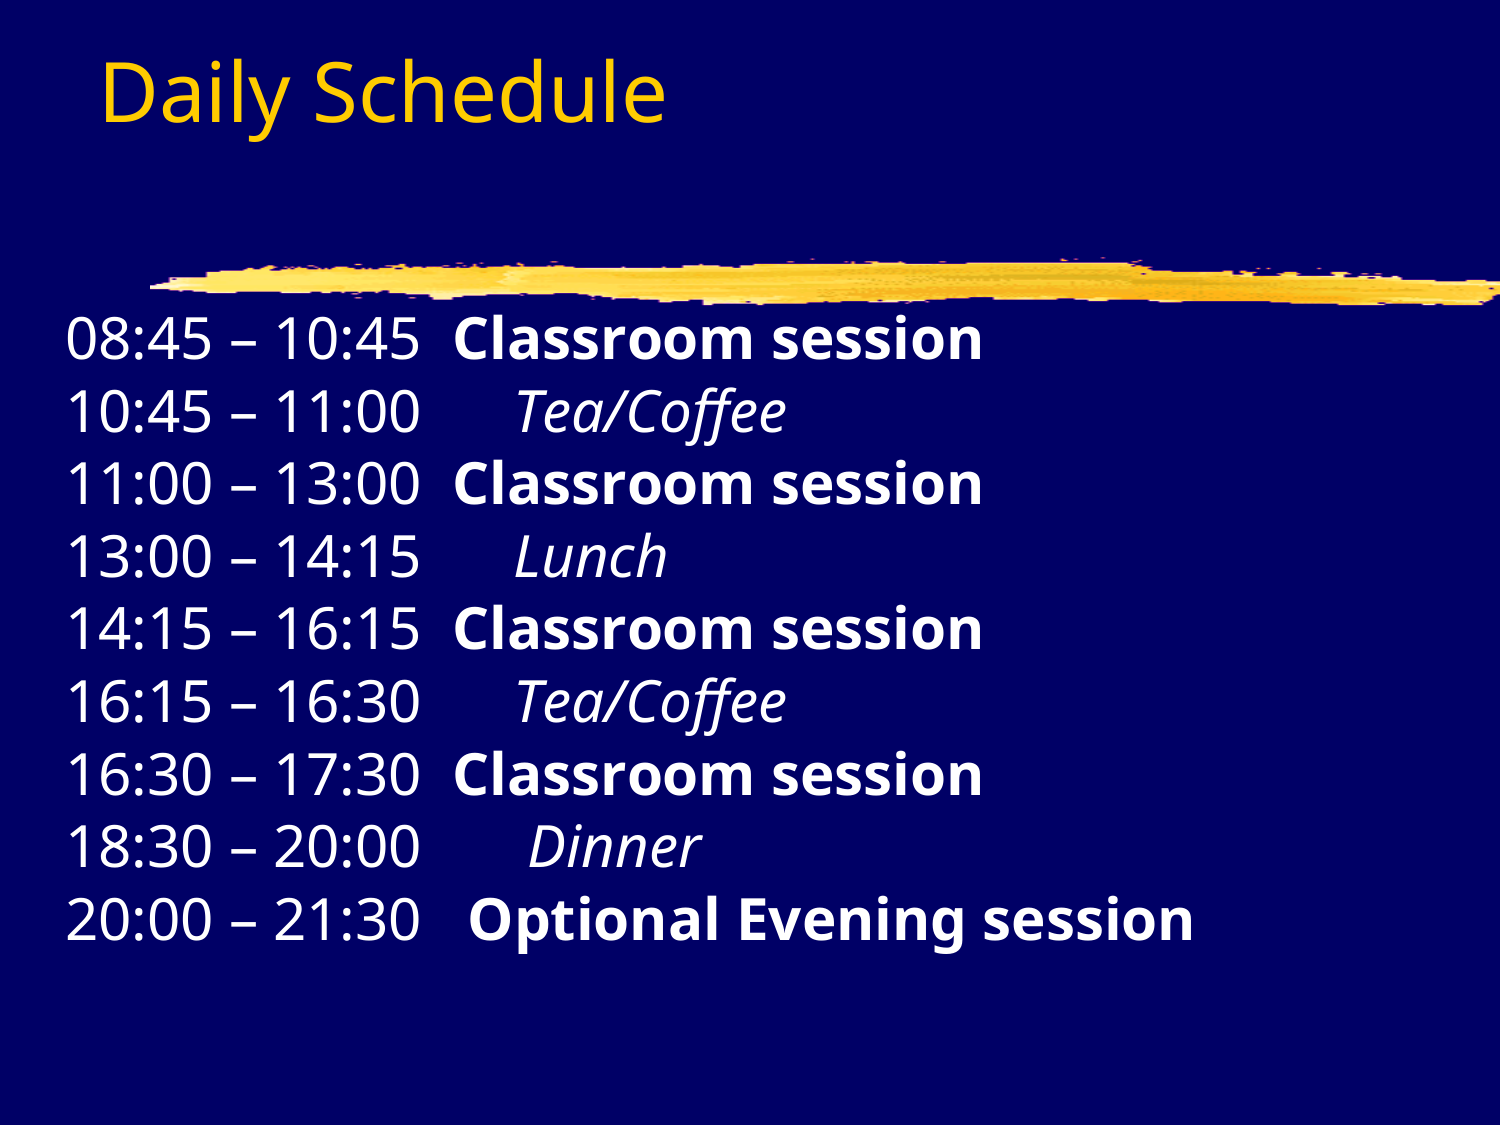

# Daily Schedule
08:45 – 10:45 Classroom session
10:45 – 11:00 Tea/Coffee
11:00 – 13:00 Classroom session
13:00 – 14:15 Lunch
14:15 – 16:15 Classroom session
16:15 – 16:30 Tea/Coffee
16:30 – 17:30 Classroom session
18:30 – 20:00 	 Dinner
20:00 – 21:30 Optional Evening session